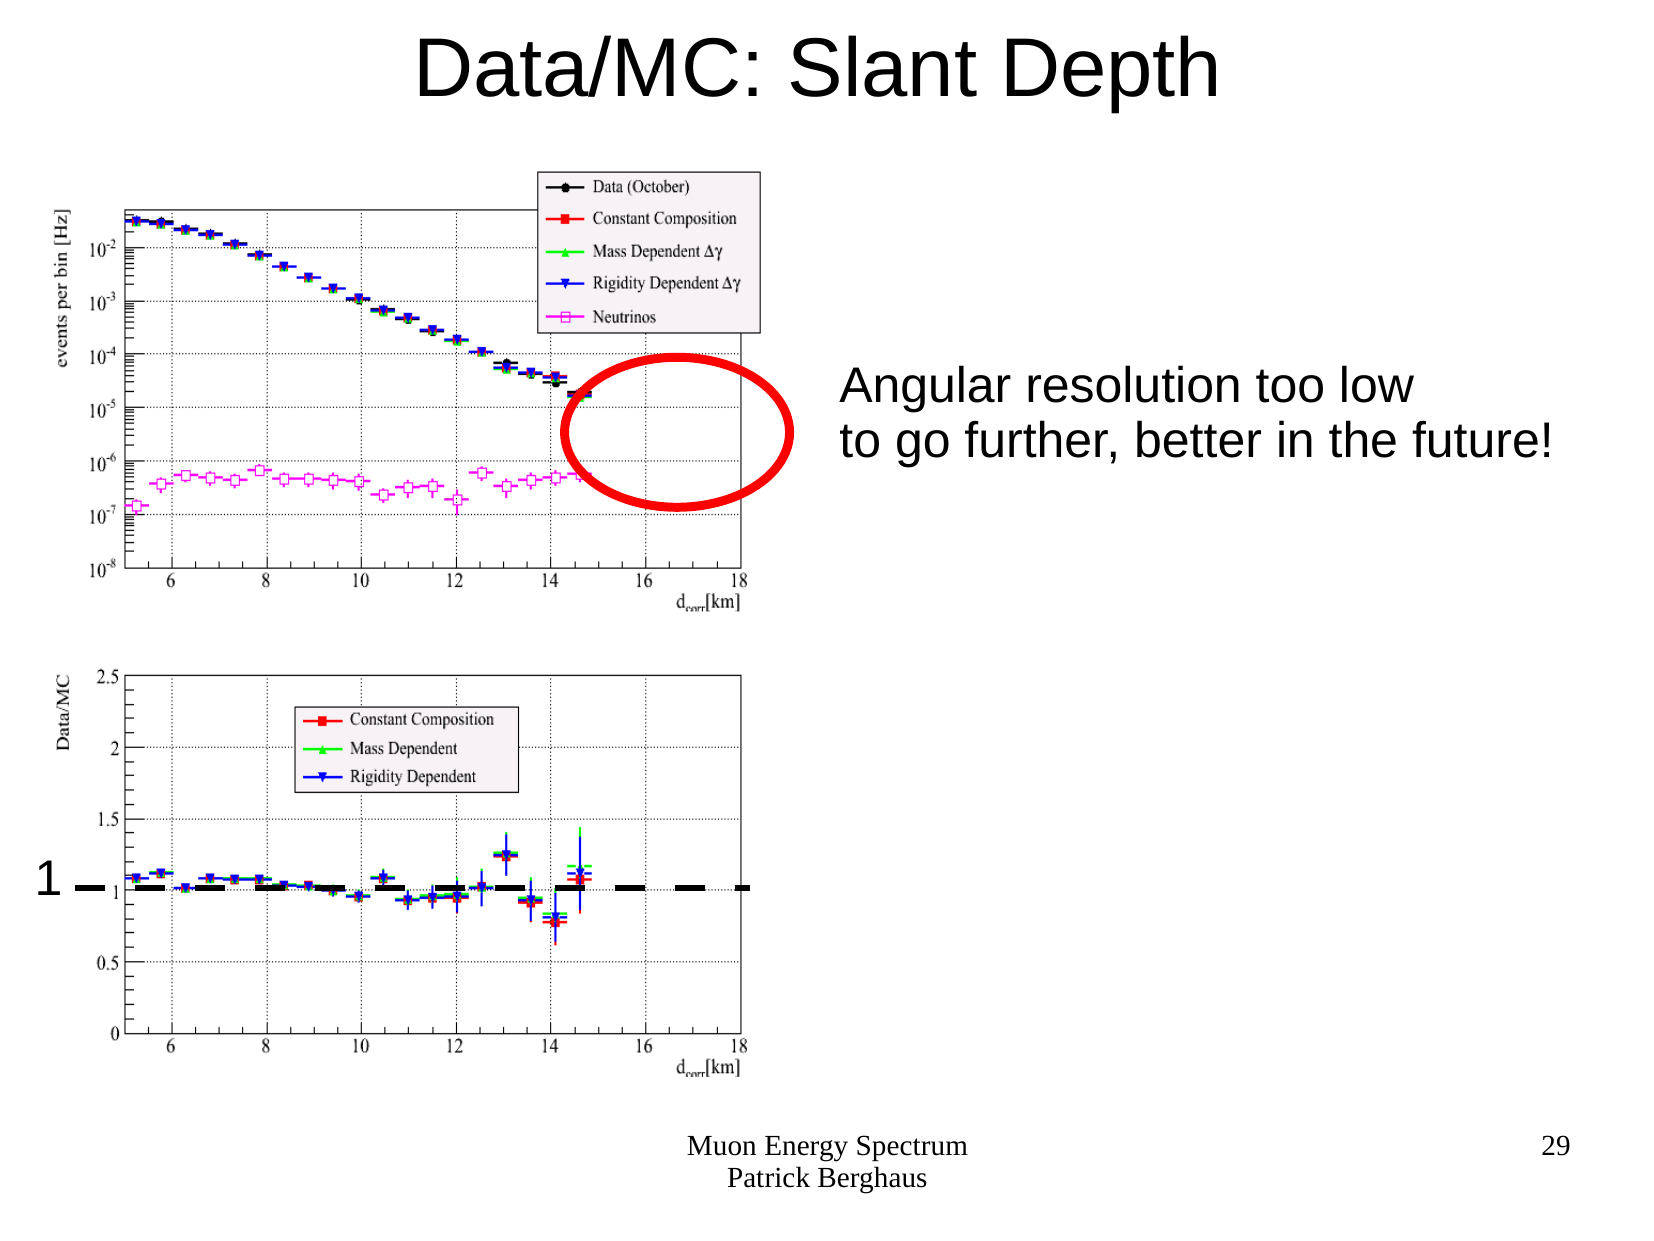

Data/MC: Slant Depth
Angular resolution too low
to go further, better in the future!
1
29